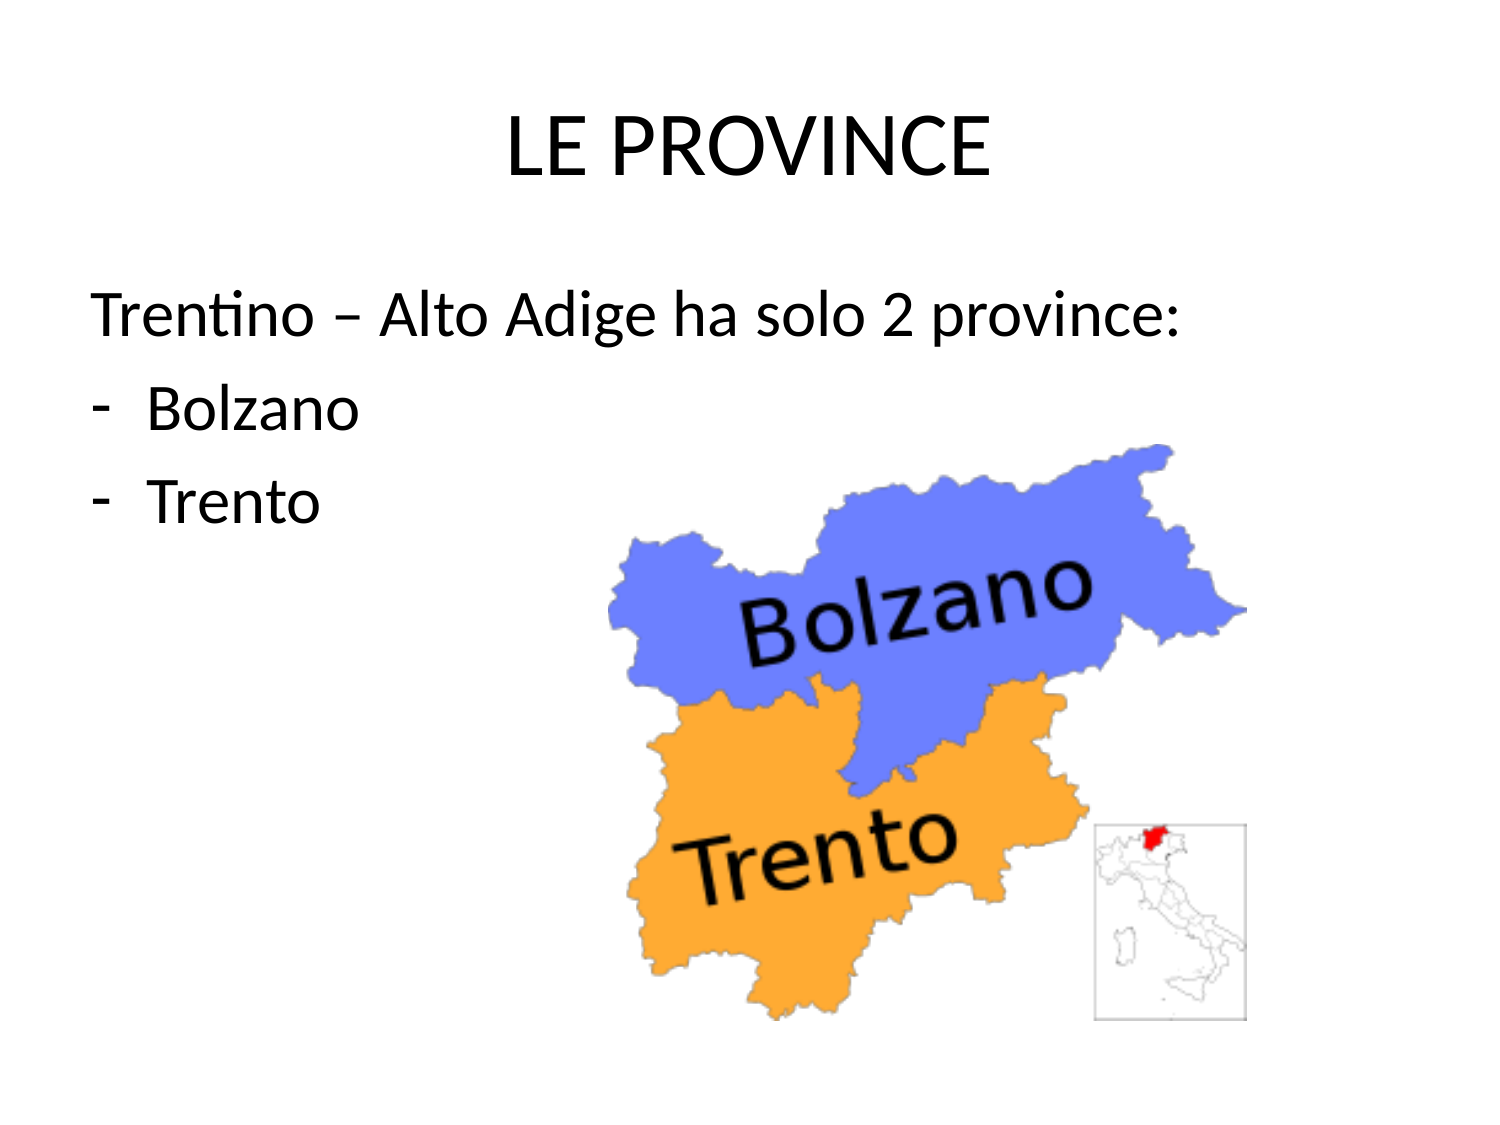

# LE PROVINCE
Trentino – Alto Adige ha solo 2 province:
Bolzano
Trento